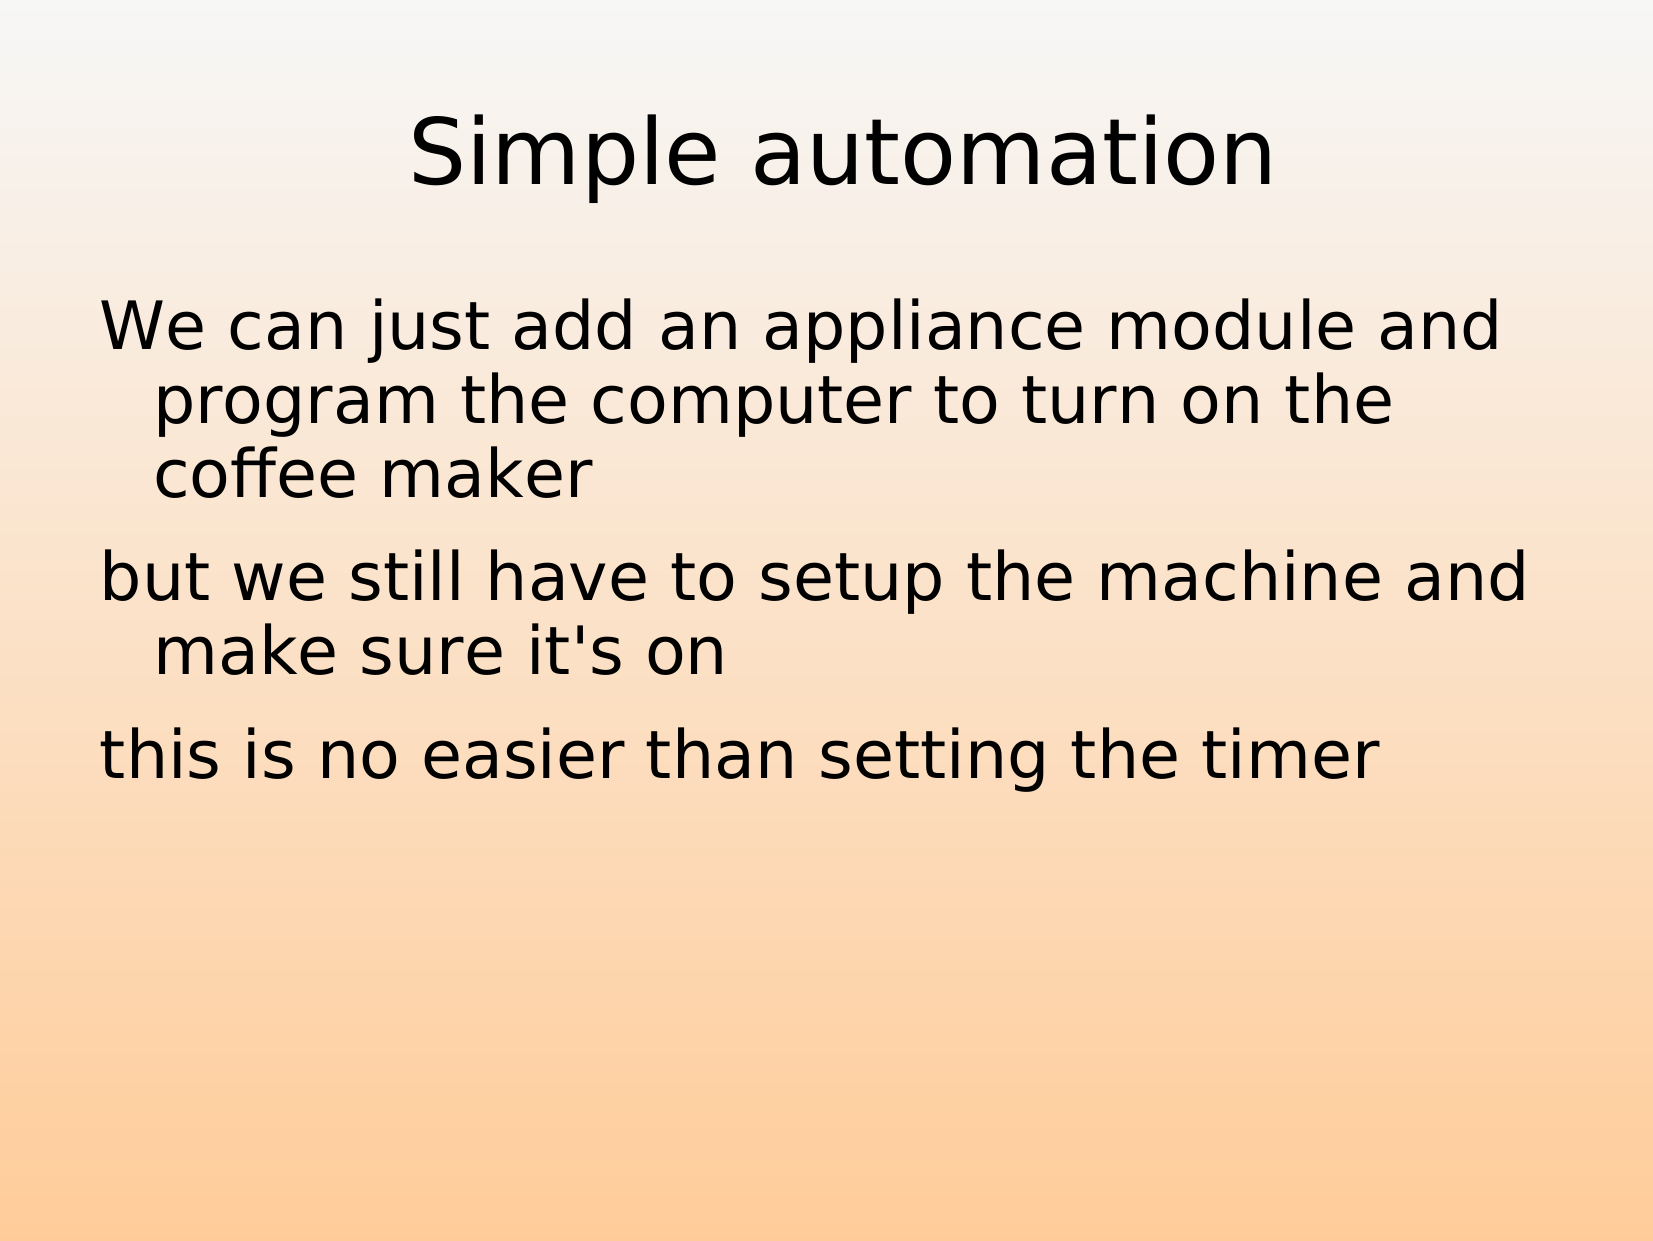

# Simple automation
We can just add an appliance module and program the computer to turn on the coffee maker
but we still have to setup the machine and make sure it's on
this is no easier than setting the timer